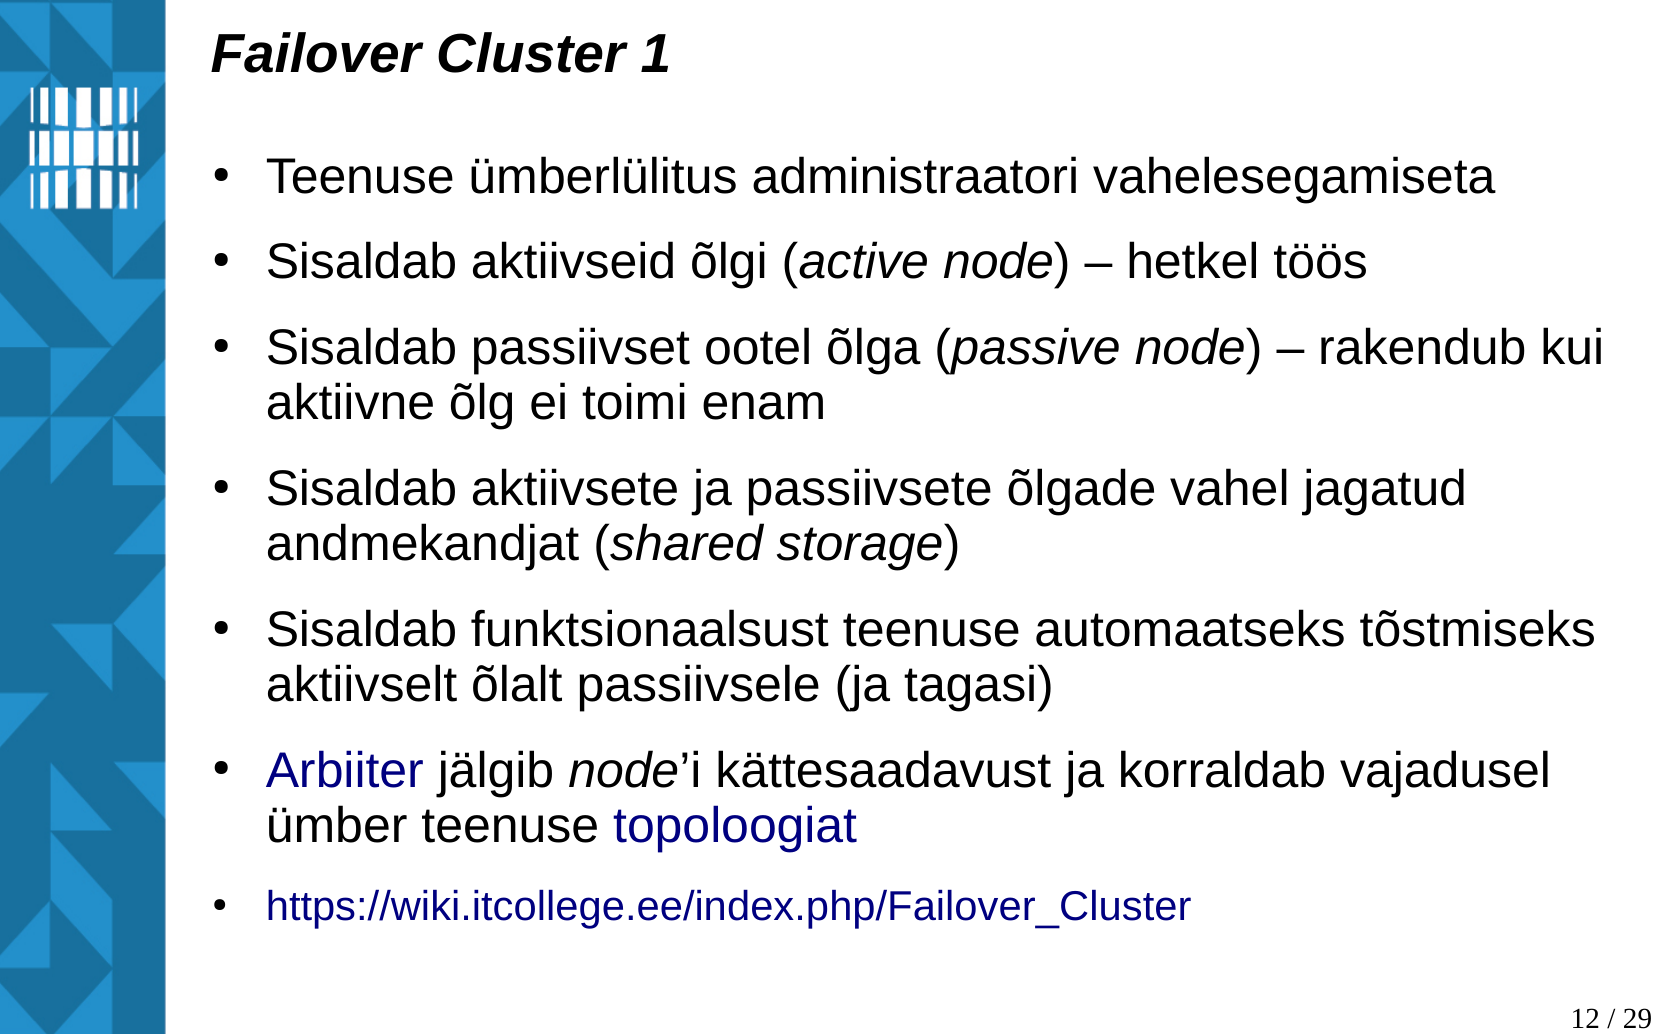

# Failover Cluster 1
Teenuse ümberlülitus administraatori vahelesegamiseta
Sisaldab aktiivseid õlgi (active node) – hetkel töös
Sisaldab passiivset ootel õlga (passive node) – rakendub kui aktiivne õlg ei toimi enam
Sisaldab aktiivsete ja passiivsete õlgade vahel jagatud andmekandjat (shared storage)
Sisaldab funktsionaalsust teenuse automaatseks tõstmiseks aktiivselt õlalt passiivsele (ja tagasi)
Arbiiter jälgib node’i kättesaadavust ja korraldab vajadusel ümber teenuse topoloogiat
https://wiki.itcollege.ee/index.php/Failover_Cluster
12